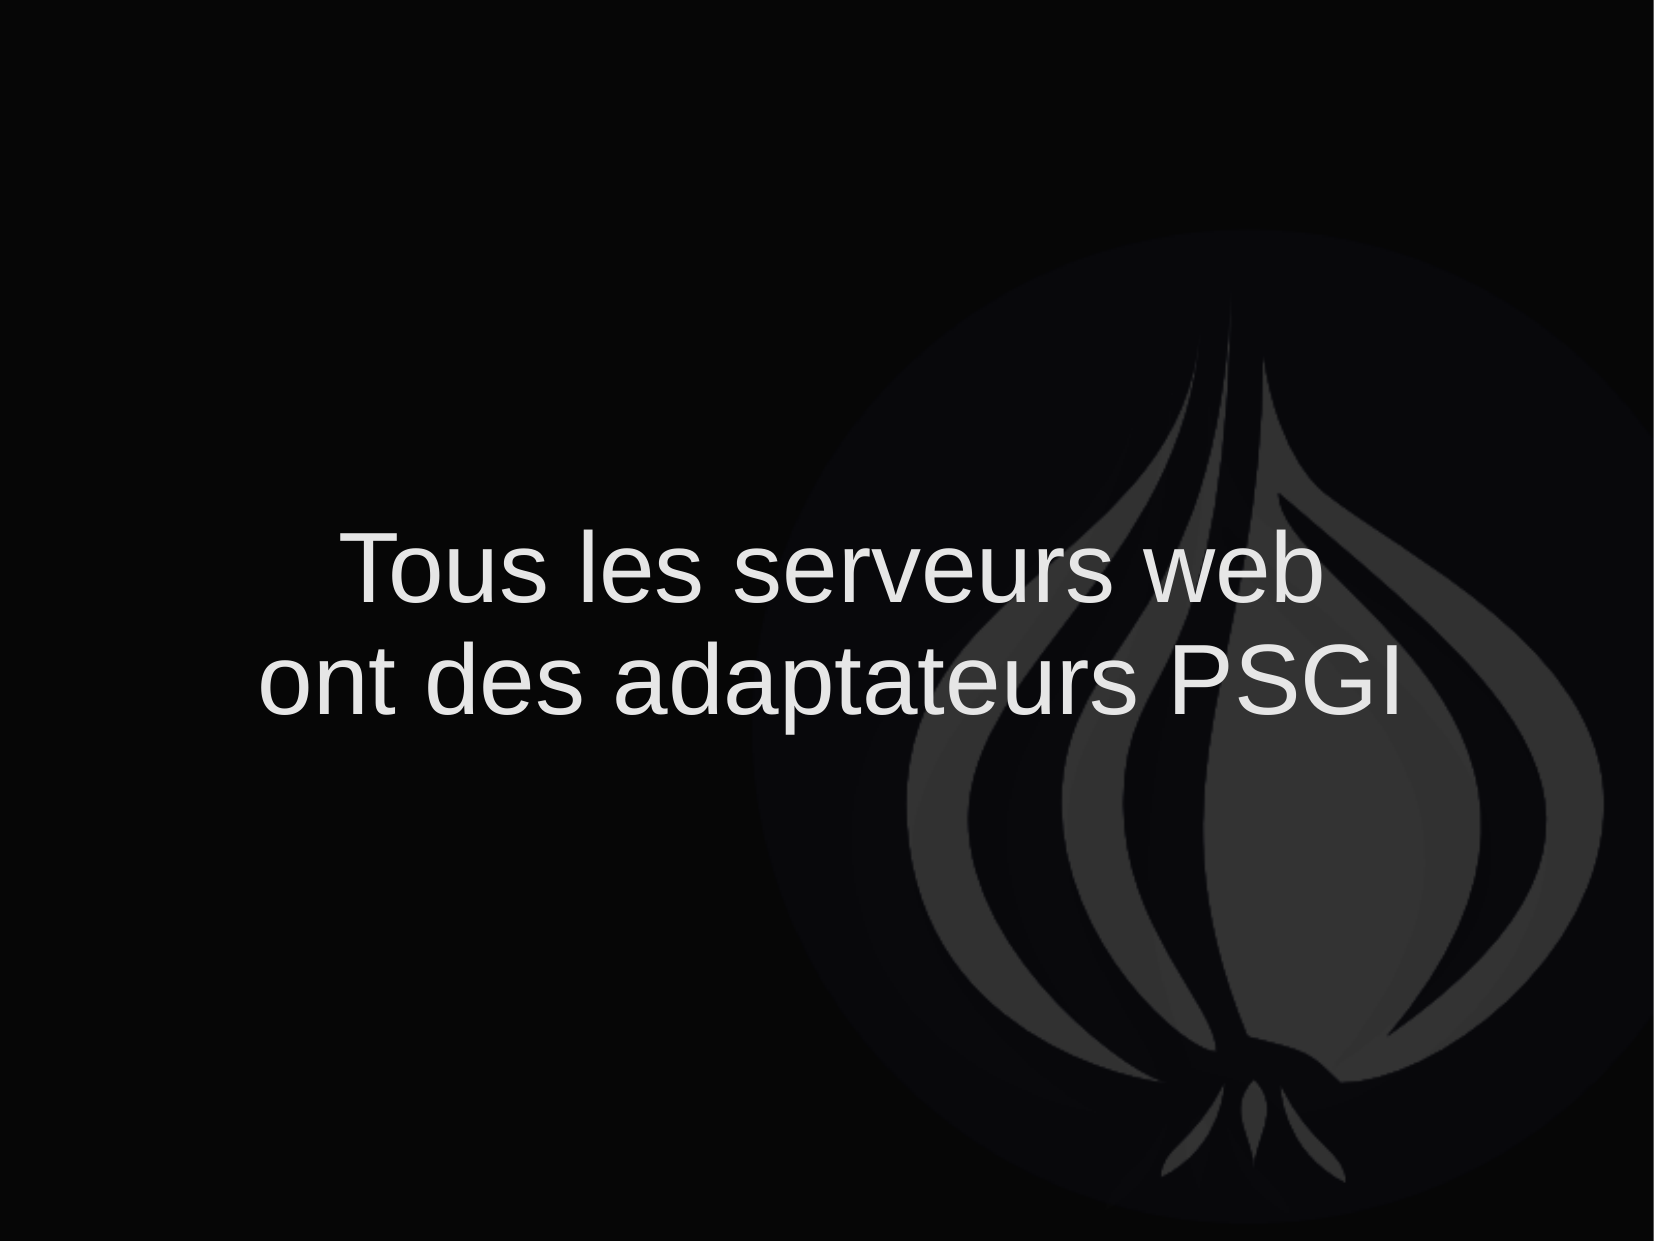

# Tous les serveurs web
ont des adaptateurs PSGI